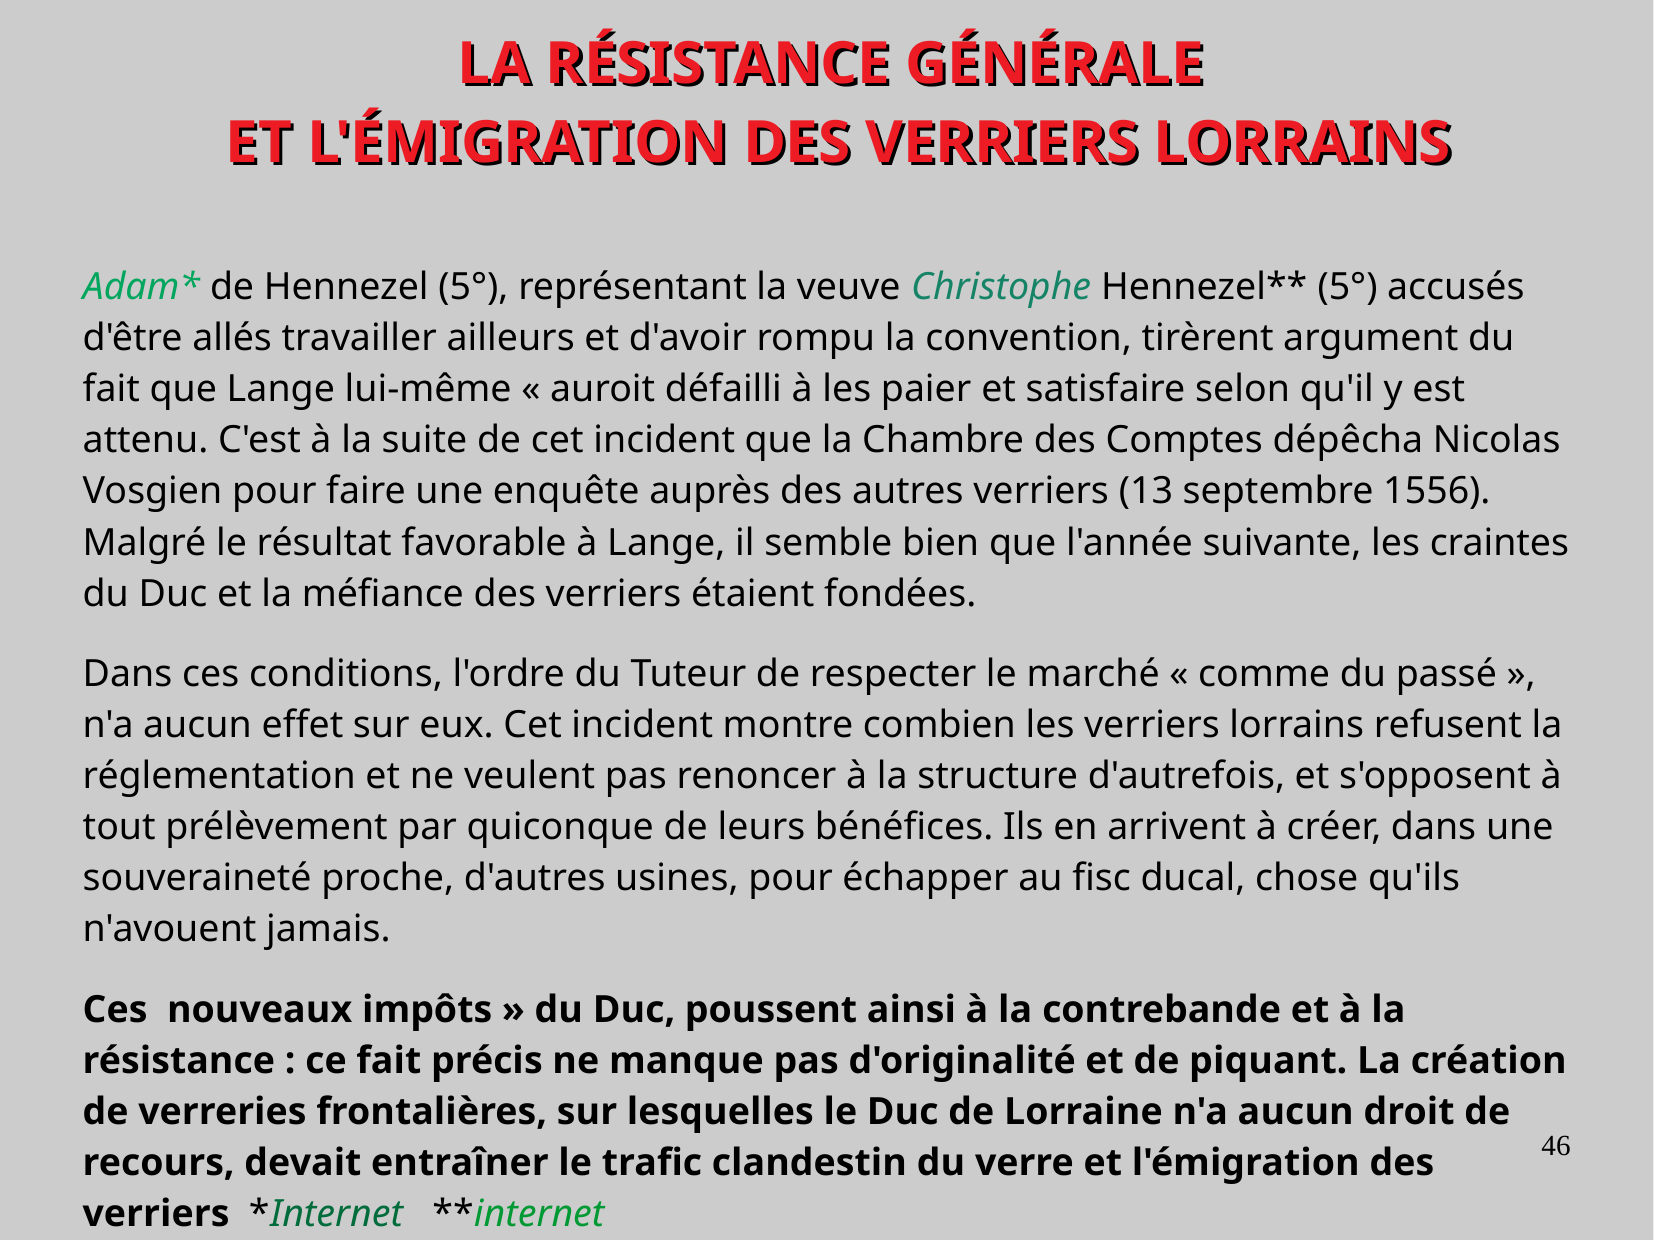

# LA RÉSISTANCE GÉNÉRALE ET L'ÉMIGRATION DES VERRIERS LORRAINS
Adam* de Hennezel (5°), représentant la veuve Christophe Hennezel** (5°) accusés d'être allés travailler ailleurs et d'avoir rompu la convention, tirèrent argument du fait que Lange lui-même « auroit défailli à les paier et satisfaire selon qu'il y est attenu. C'est à la suite de cet incident que la Chambre des Comptes dépêcha Nicolas Vosgien pour faire une enquête auprès des autres verriers (13 septembre 1556). Malgré le résultat favorable à Lange, il semble bien que l'année suivante, les craintes du Duc et la méfiance des verriers étaient fondées.
Dans ces conditions, l'ordre du Tuteur de respecter le marché « comme du passé », n'a aucun effet sur eux. Cet incident montre combien les verriers lorrains refusent la réglementation et ne veulent pas renoncer à la structure d'autrefois, et s'opposent à tout prélèvement par quiconque de leurs bénéfices. Ils en arrivent à créer, dans une souveraineté proche, d'autres usines, pour échapper au fisc ducal, chose qu'ils n'avouent jamais.
Ces nouveaux impôts » du Duc, poussent ainsi à la contrebande et à la résistance : ce fait précis ne manque pas d'originalité et de piquant. La création de verreries frontalières, sur lesquelles le Duc de Lorraine n'a aucun droit de recours, devait entraîner le trafic clandestin du verre et l'émigration des verriers *Internet **internet
46